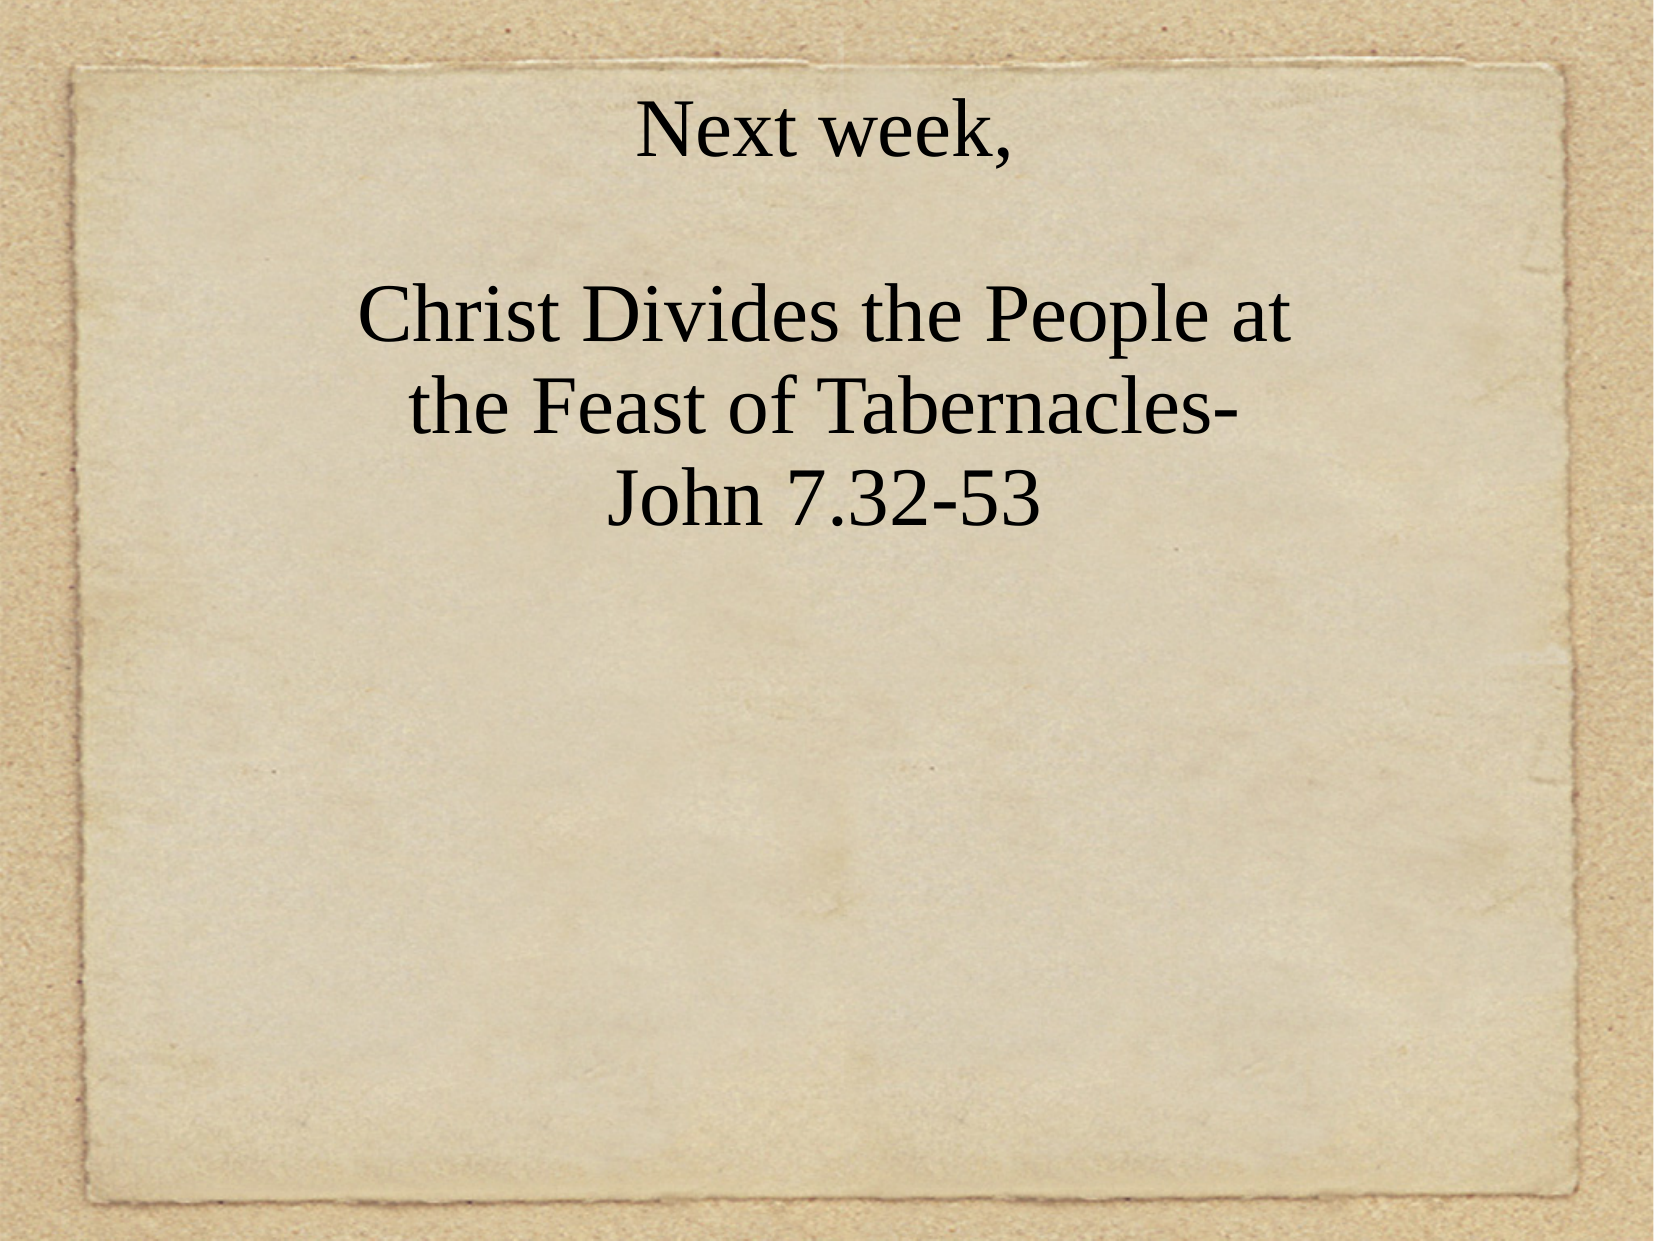

Next week,
Christ Divides the People at
the Feast of Tabernacles-
John 7.32-53